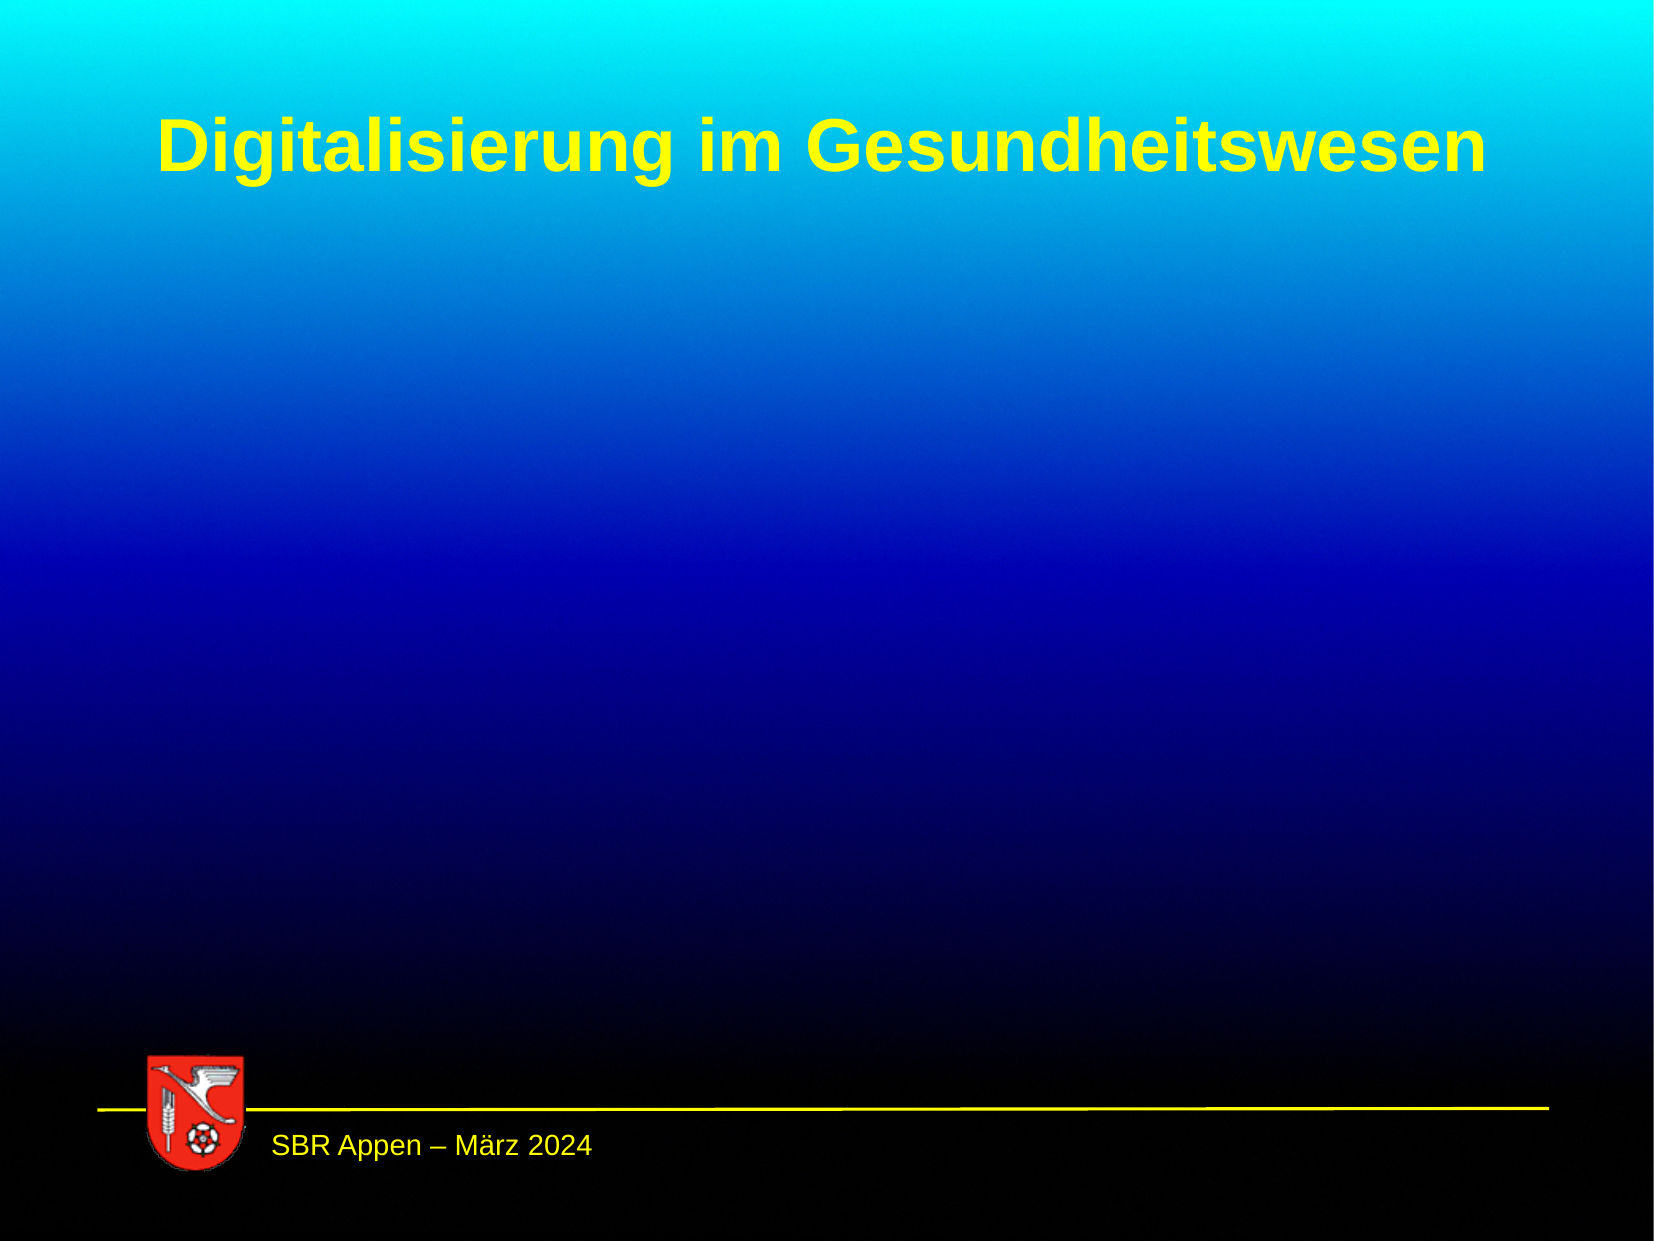

Digitalisierung im Gesundheitswesen
SBR Appen – März 2024